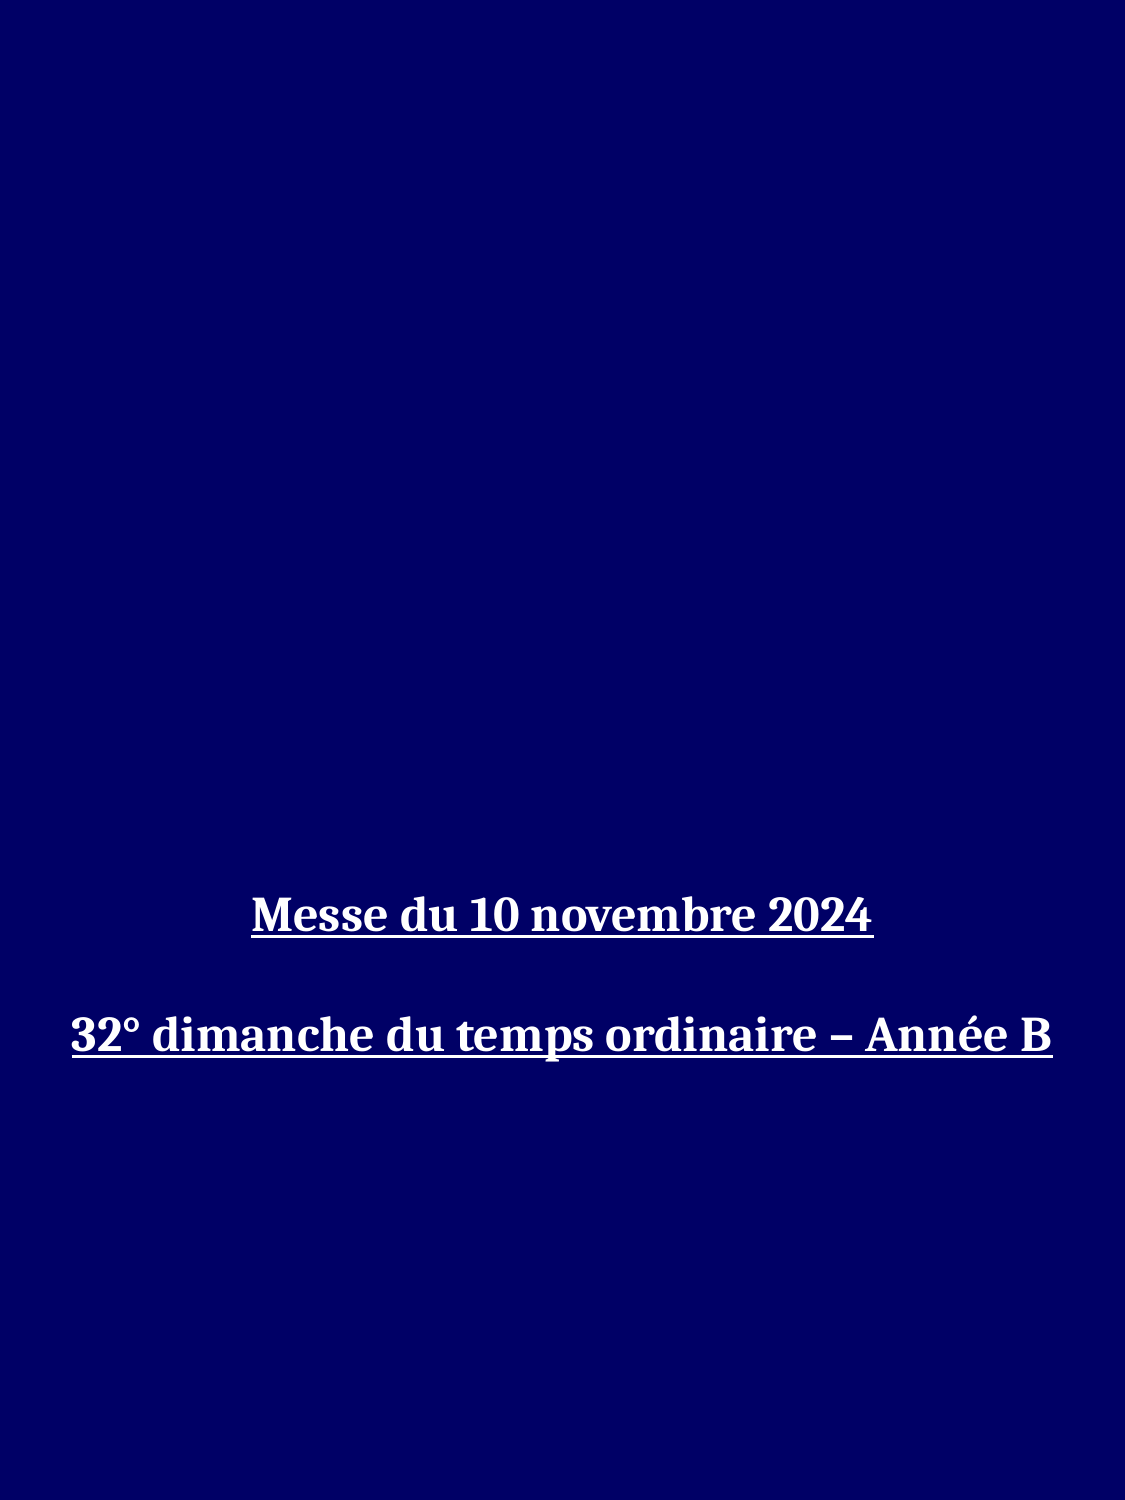

Messe du 10 novembre 2024
32° dimanche du temps ordinaire – Année B